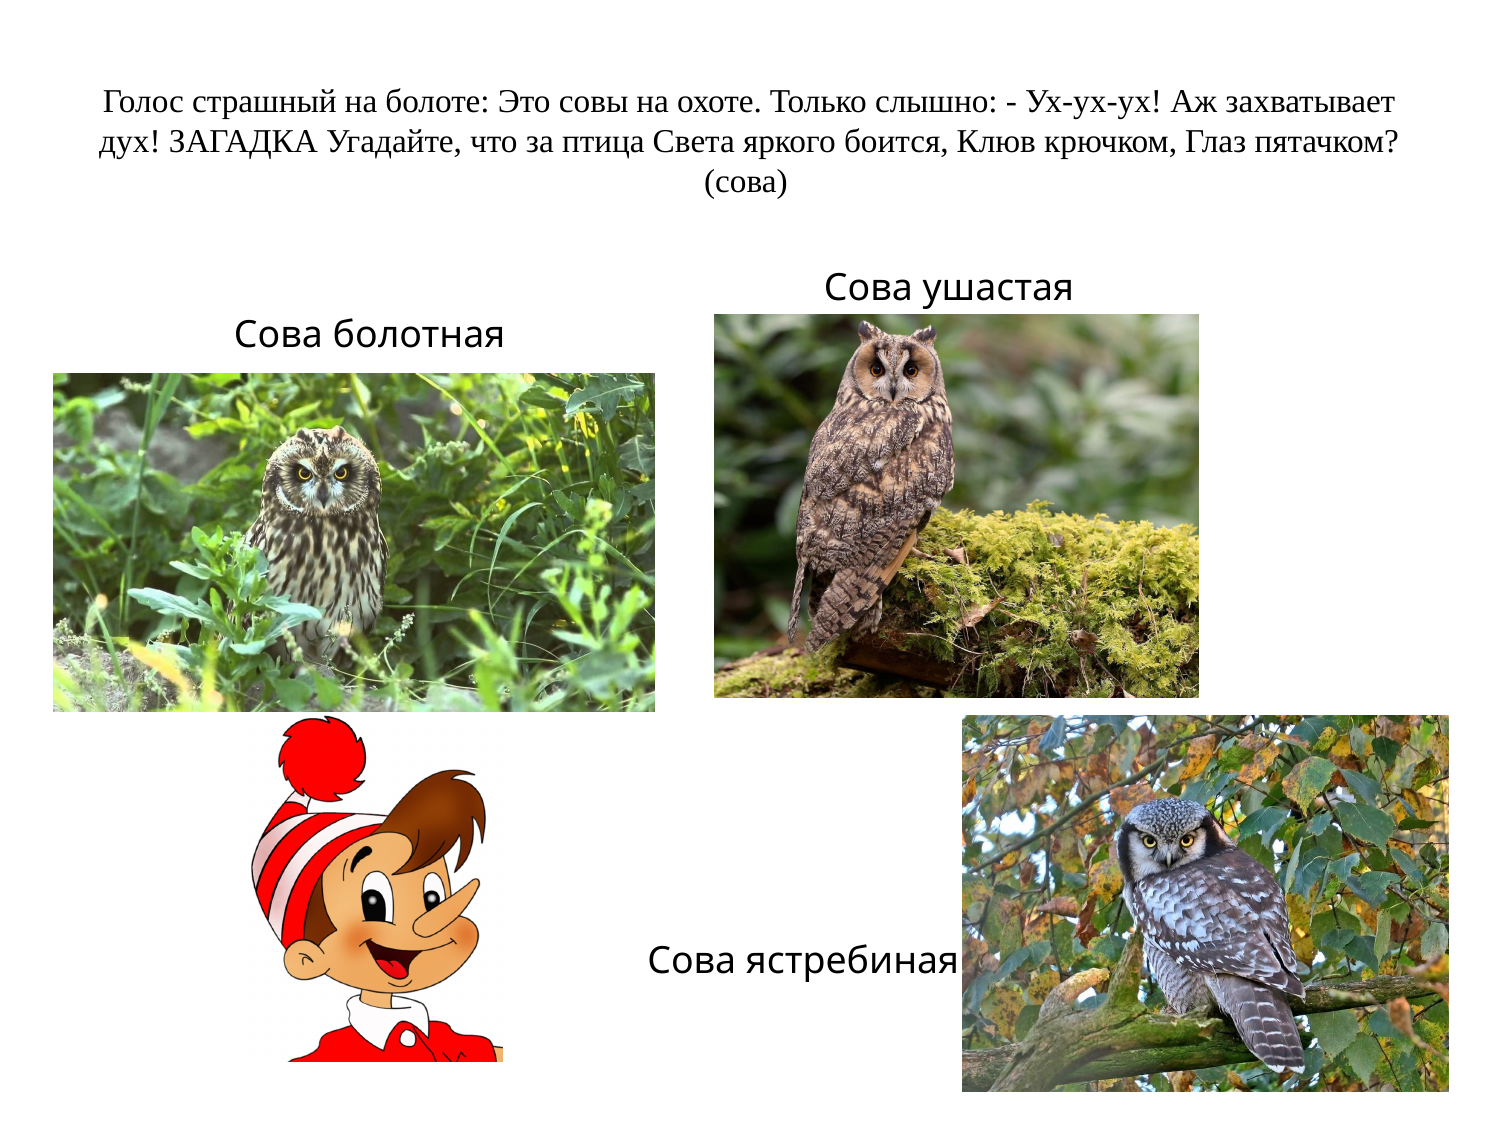

# Голос страшный на болоте: Это совы на охоте. Только слышно: - Ух-ух-ух! Аж захватывает дух! ЗАГАДКА Угадайте, что за птица Света яркого боится, Клюв крючком, Глаз пятачком? (сова)
Сова ушастая
Сова болотная
Сова ястребиная